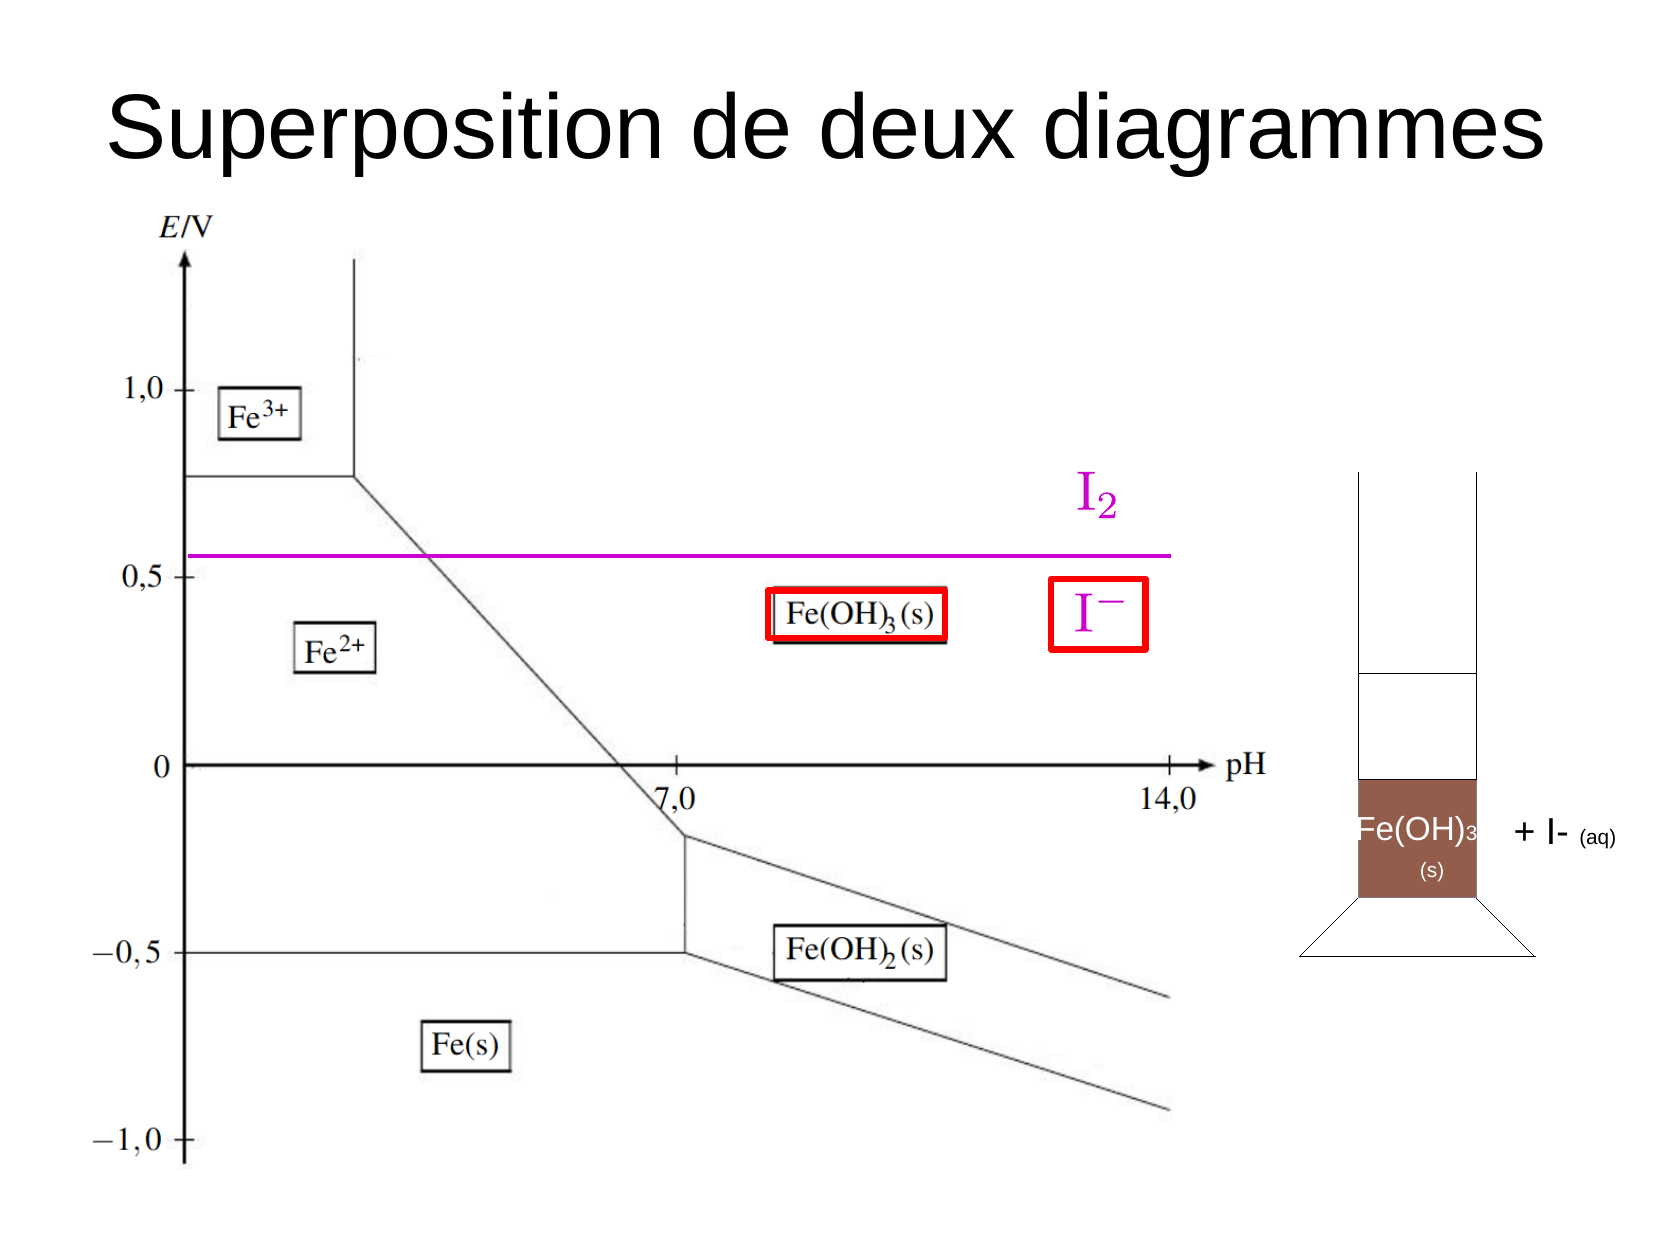

# Superposition de deux diagrammes
Fe(OH)3
 (s)
 + I- (aq)